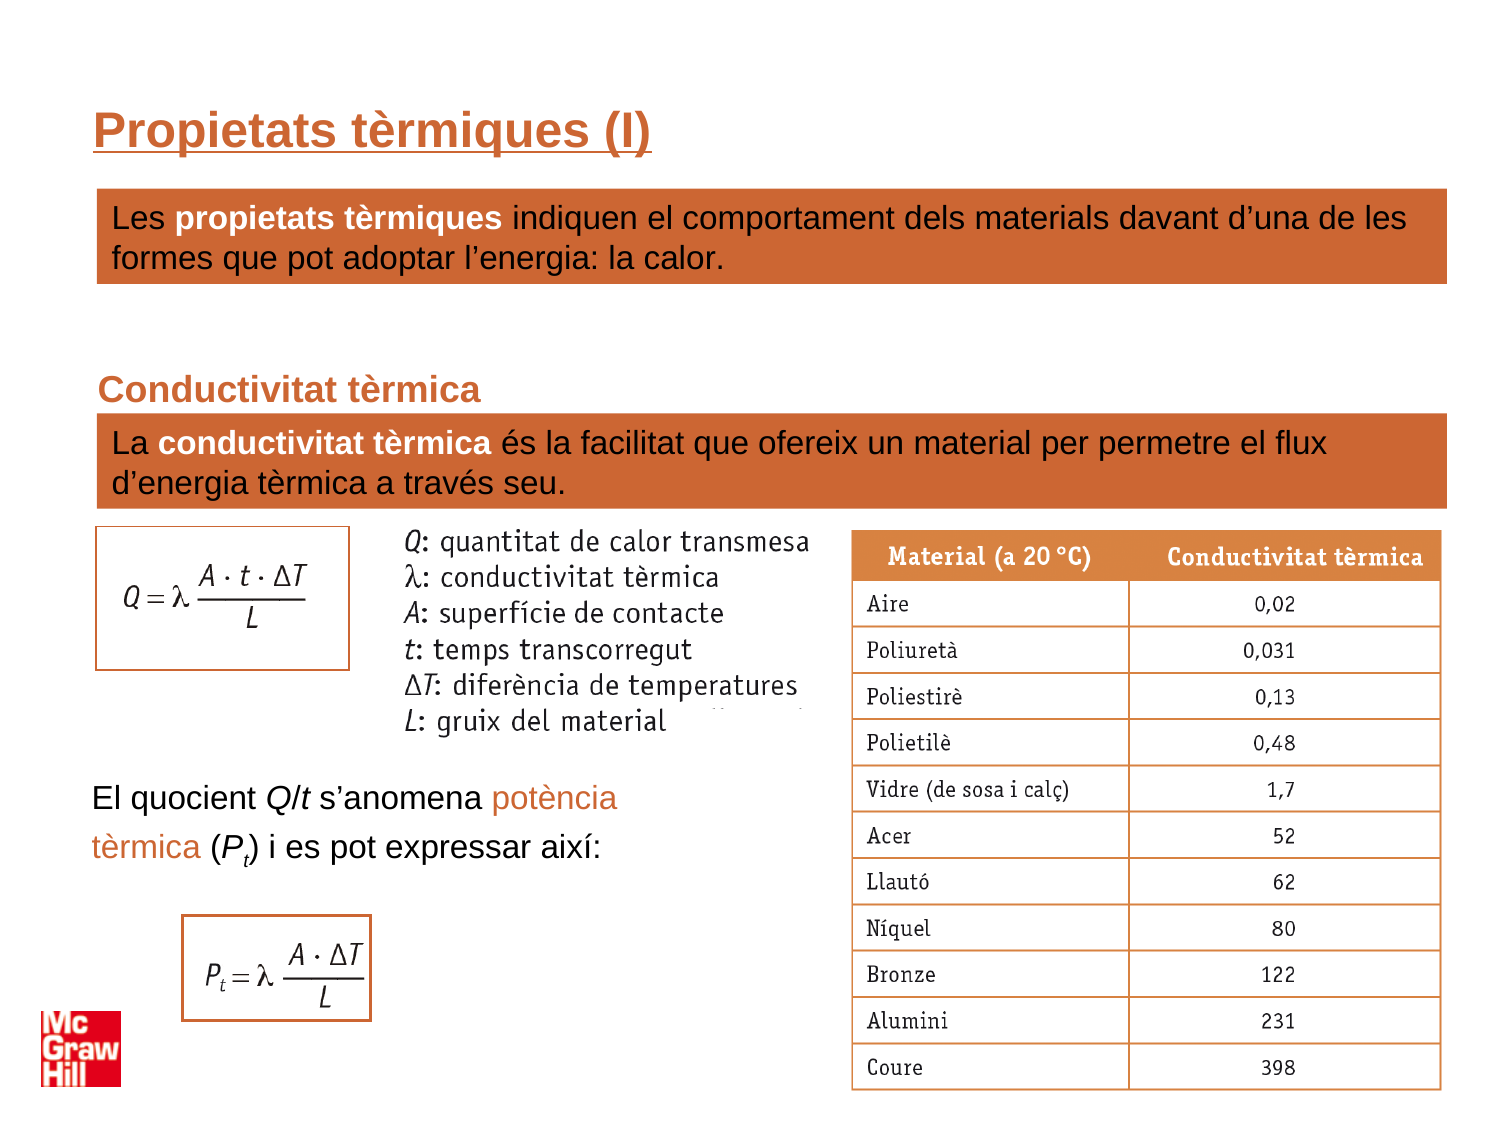

Propietats tèrmiques (I)
Les propietats tèrmiques indiquen el comportament dels materials davant d’una de les formes que pot adoptar l’energia: la calor.
CConductivitat tèrmica
La conductivitat tèrmica és la facilitat que ofereix un material per permetre el flux d’energia tèrmica a través seu.
El quocient Q/t s’anomena potència tèrmica (Pt) i es pot expressar així: